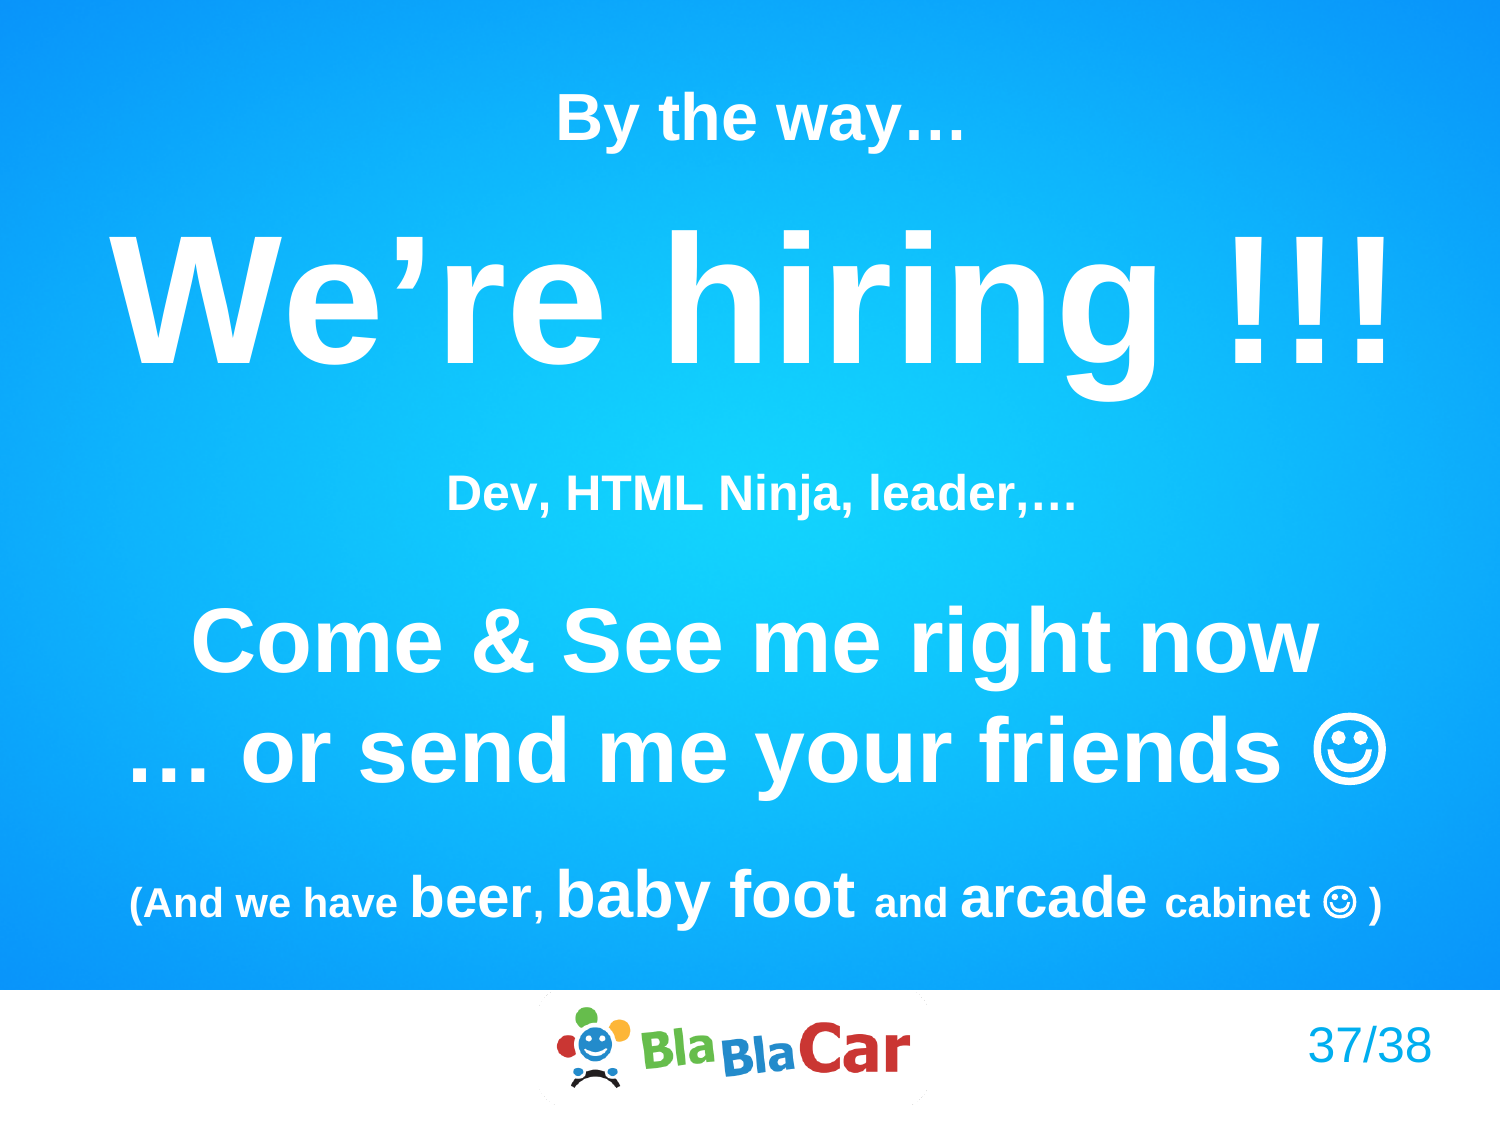

By the way…
We’re hiring !!!
 Dev, HTML Ninja, leader,…
Come & See me right now
… or send me your friends 
(And we have beer, baby foot and arcade cabinet  )